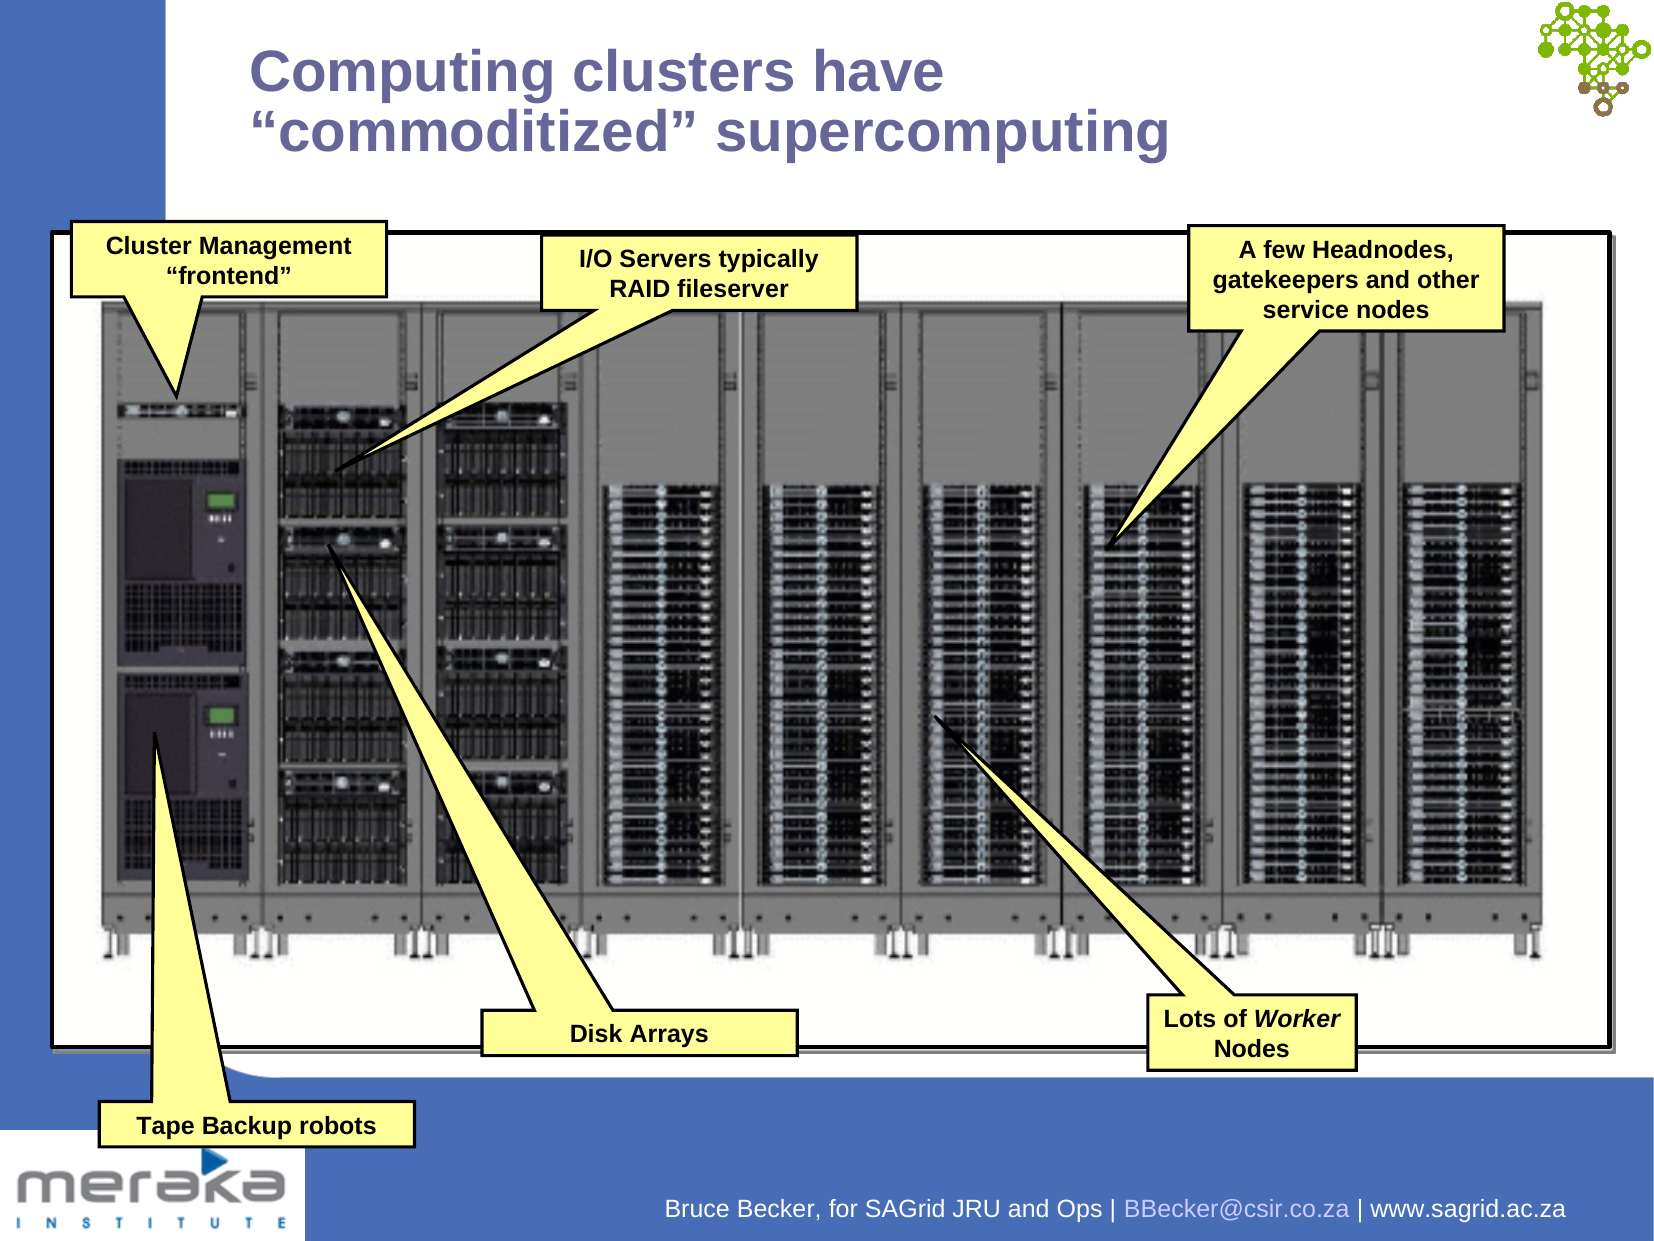

# Computing clusters have “commoditized” supercomputing
Cluster Management
“frontend”
A few Headnodes, gatekeepers and other service nodes
I/O Servers typically RAID fileserver
Lots of Worker Nodes
Disk Arrays
Tape Backup robots